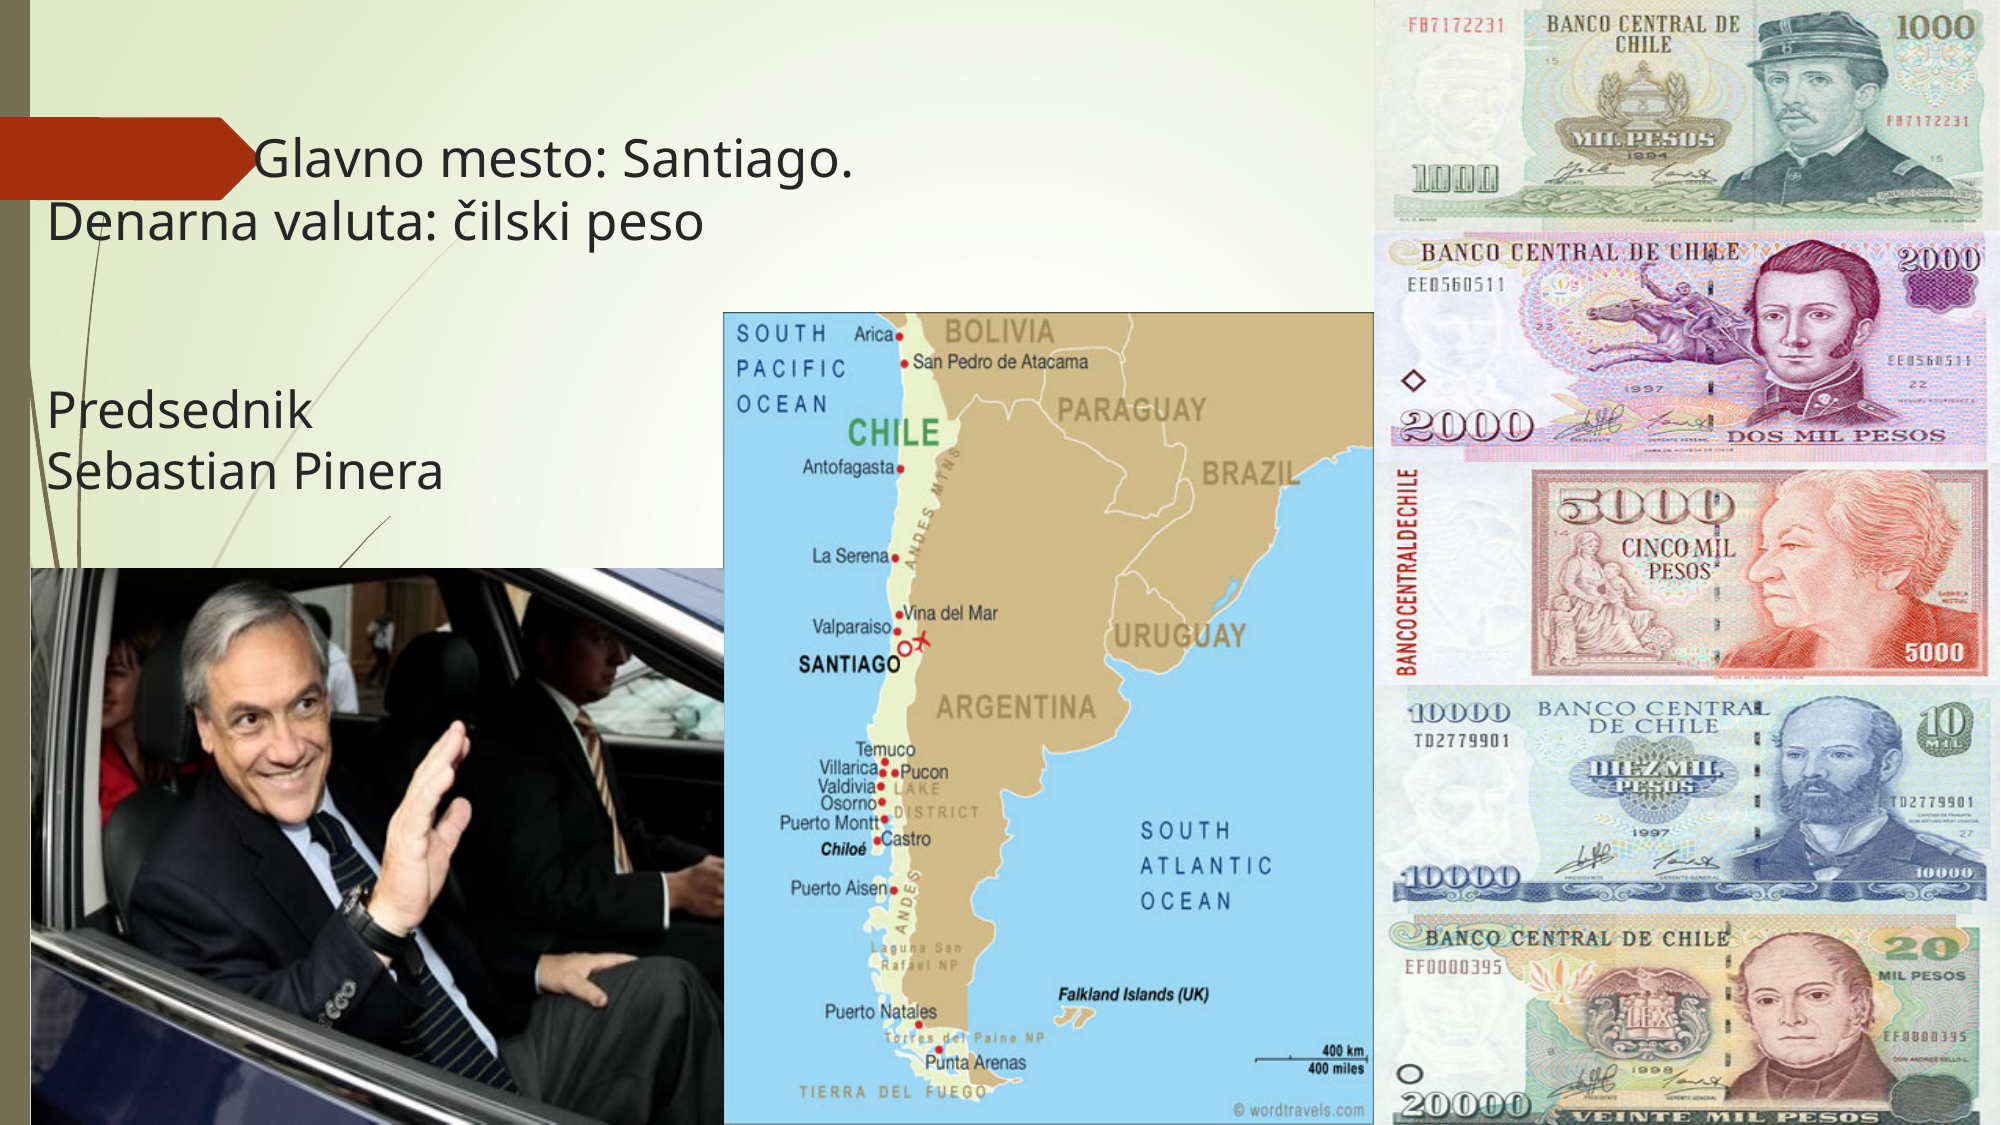

# Glavno mesto: Santiago. Denarna valuta: čilski peso Predsednik Sebastian Pinera